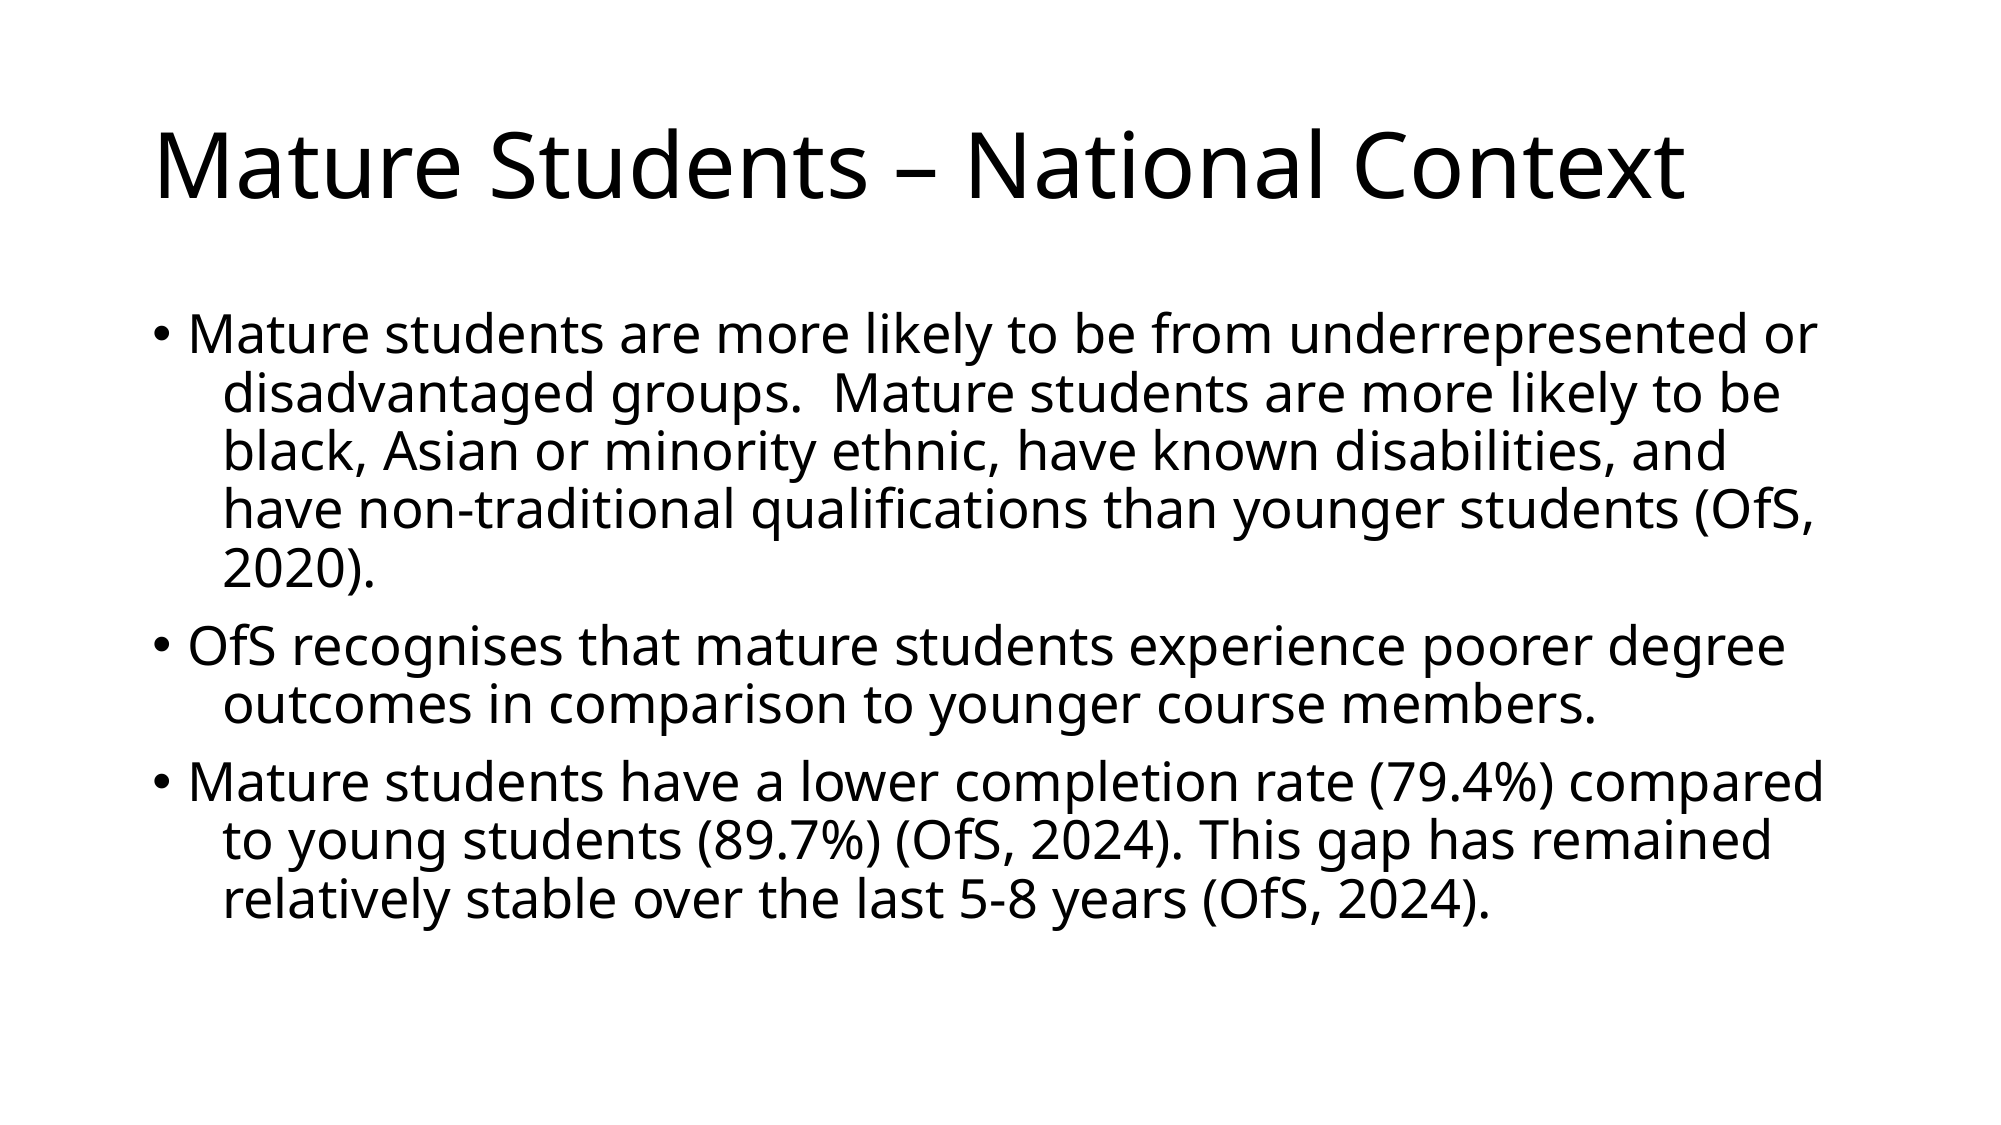

# Mature Students – National Context
Mature students are more likely to be from underrepresented or disadvantaged groups. Mature students are more likely to be black, Asian or minority ethnic, have known disabilities, and have non-traditional qualifications than younger students (OfS, 2020).
OfS recognises that mature students experience poorer degree outcomes in comparison to younger course members.
Mature students have a lower completion rate (79.4%) compared to young students (89.7%) (OfS, 2024). This gap has remained relatively stable over the last 5-8 years (OfS, 2024).